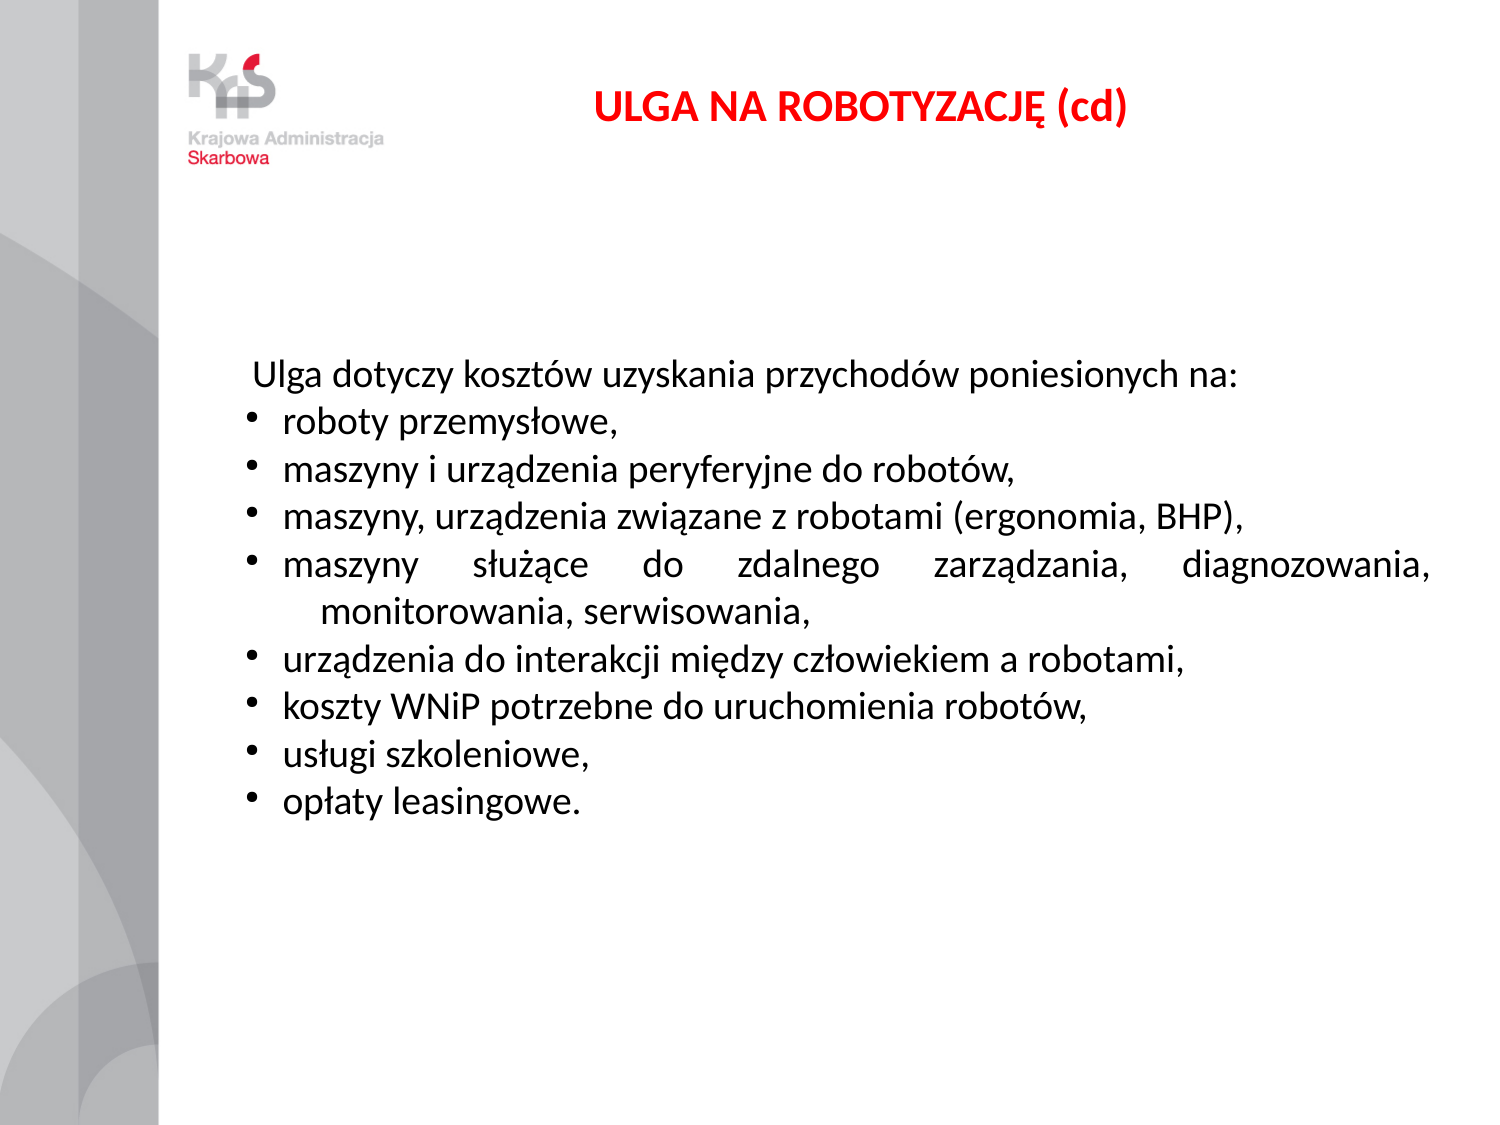

# ULGA NA ROBOTYZACJĘ (cd)
 Ulga dotyczy kosztów uzyskania przychodów poniesionych na:
roboty przemysłowe,
maszyny i urządzenia peryferyjne do robotów,
maszyny, urządzenia związane z robotami (ergonomia, BHP),
maszyny służące do zdalnego zarządzania, diagnozowania, monitorowania, serwisowania,
urządzenia do interakcji między człowiekiem a robotami,
koszty WNiP potrzebne do uruchomienia robotów,
usługi szkoleniowe,
opłaty leasingowe.